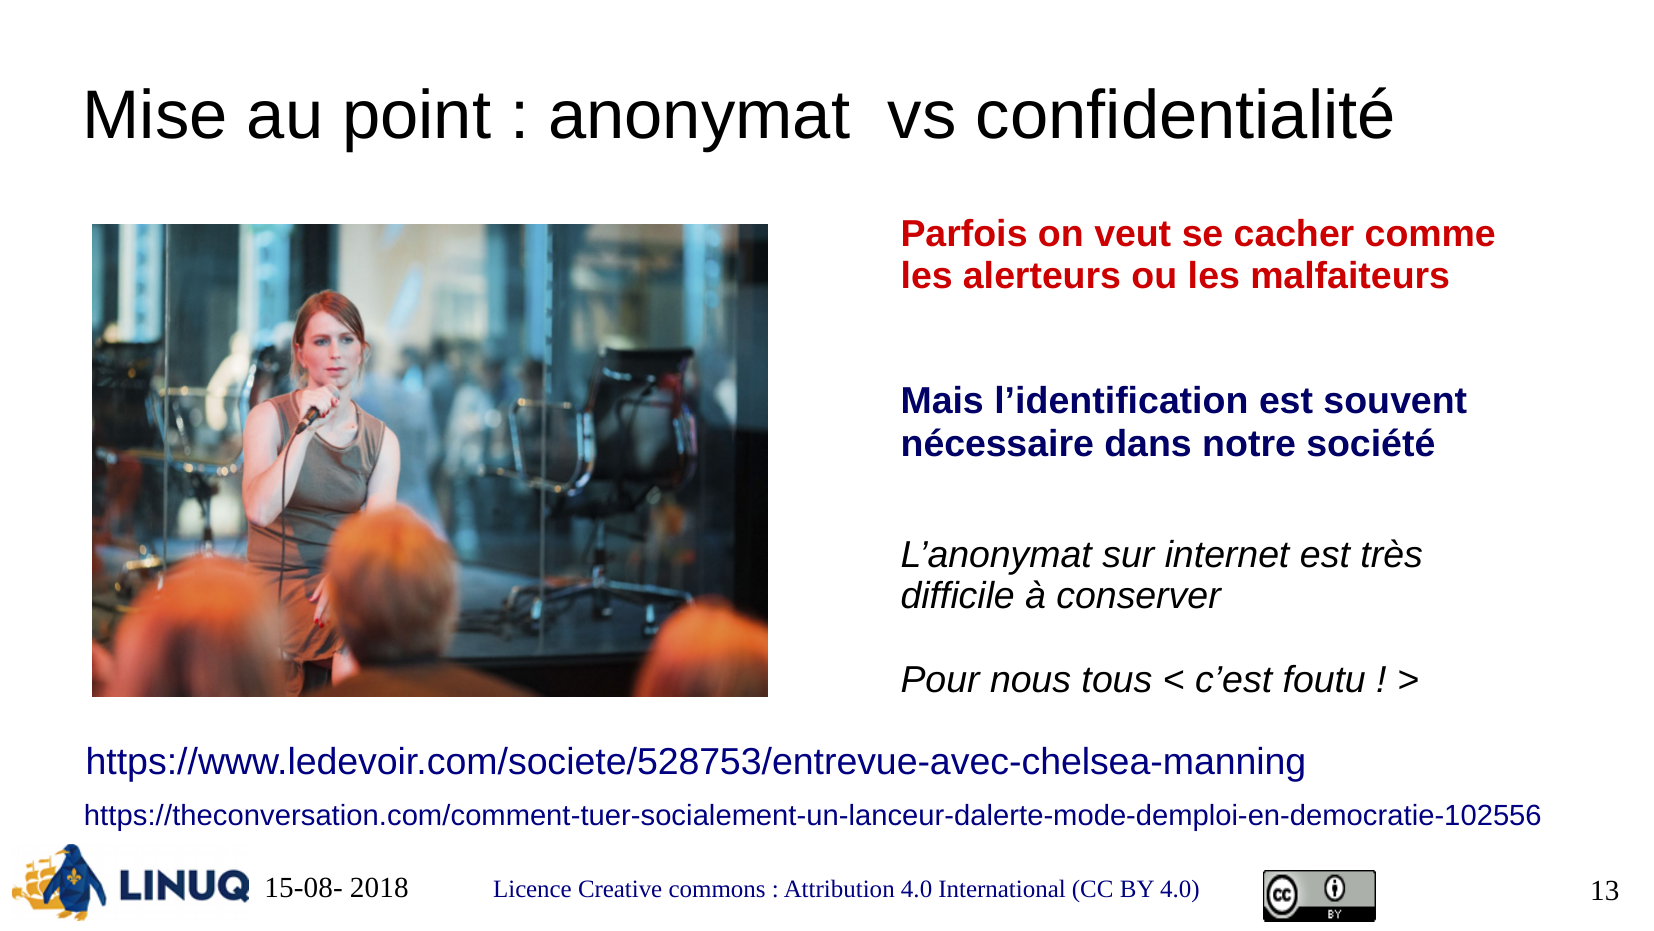

# Mise au point : anonymat  vs confidentialité
Parfois on veut se cacher comme
les alerteurs ou les malfaiteurs
Mais l’identification est souvent nécessaire dans notre société
L’anonymat sur internet est très difficile à conserver
Pour nous tous < c’est foutu ! >
https://www.ledevoir.com/societe/528753/entrevue-avec-chelsea-manning
https://theconversation.com/comment-tuer-socialement-un-lanceur-dalerte-mode-demploi-en-democratie-102556
15-08- 2018
13